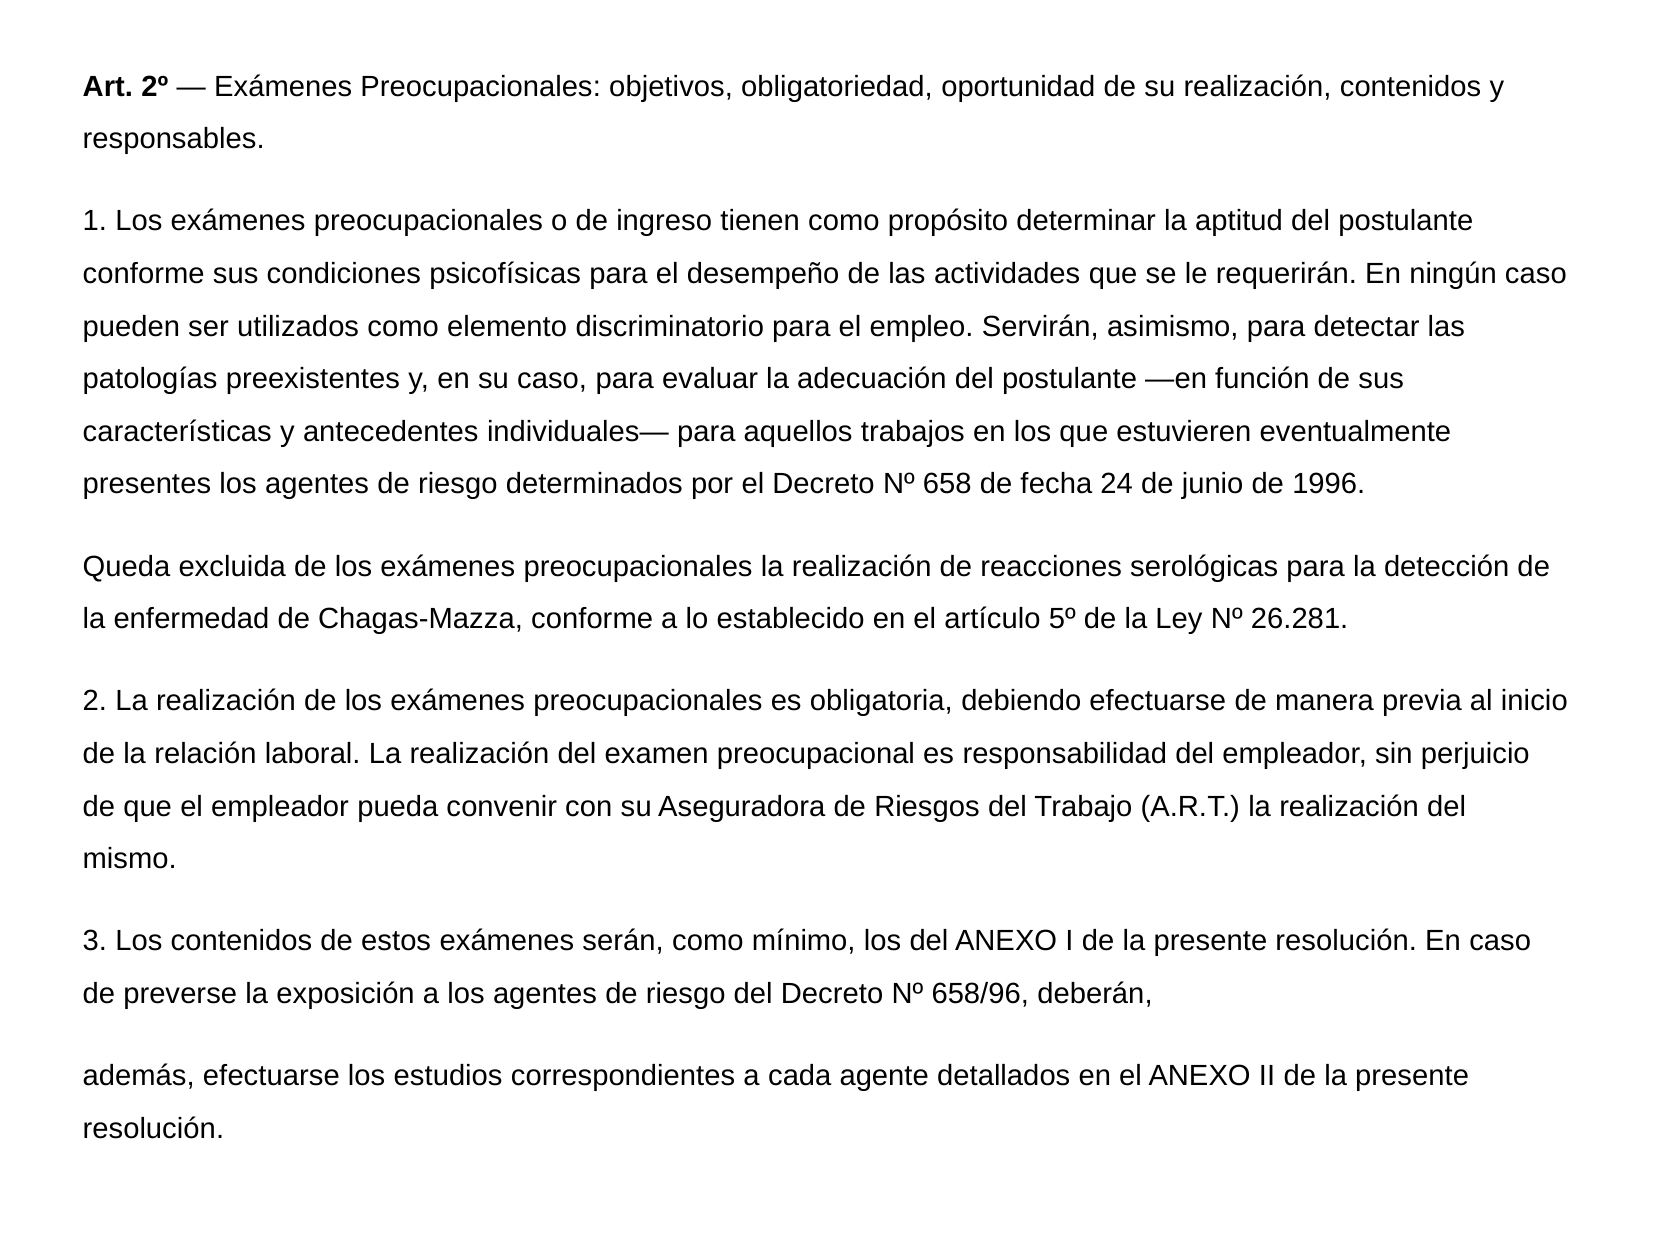

#
Art. 2º — Exámenes Preocupacionales: objetivos, obligatoriedad, oportunidad de su realización, contenidos y responsables.
1. Los exámenes preocupacionales o de ingreso tienen como propósito determinar la aptitud del postulante conforme sus condiciones psicofísicas para el desempeño de las actividades que se le requerirán. En ningún caso pueden ser utilizados como elemento discriminatorio para el empleo. Servirán, asimismo, para detectar las patologías preexistentes y, en su caso, para evaluar la adecuación del postulante —en función de sus características y antecedentes individuales— para aquellos trabajos en los que estuvieren eventualmente presentes los agentes de riesgo determinados por el Decreto Nº 658 de fecha 24 de junio de 1996.
Queda excluida de los exámenes preocupacionales la realización de reacciones serológicas para la detección de la enfermedad de Chagas-Mazza, conforme a lo establecido en el artículo 5º de la Ley Nº 26.281.
2. La realización de los exámenes preocupacionales es obligatoria, debiendo efectuarse de manera previa al inicio de la relación laboral. La realización del examen preocupacional es responsabilidad del empleador, sin perjuicio de que el empleador pueda convenir con su Aseguradora de Riesgos del Trabajo (A.R.T.) la realización del mismo.
3. Los contenidos de estos exámenes serán, como mínimo, los del ANEXO I de la presente resolución. En caso de preverse la exposición a los agentes de riesgo del Decreto Nº 658/96, deberán,
además, efectuarse los estudios correspondientes a cada agente detallados en el ANEXO II de la presente resolución.